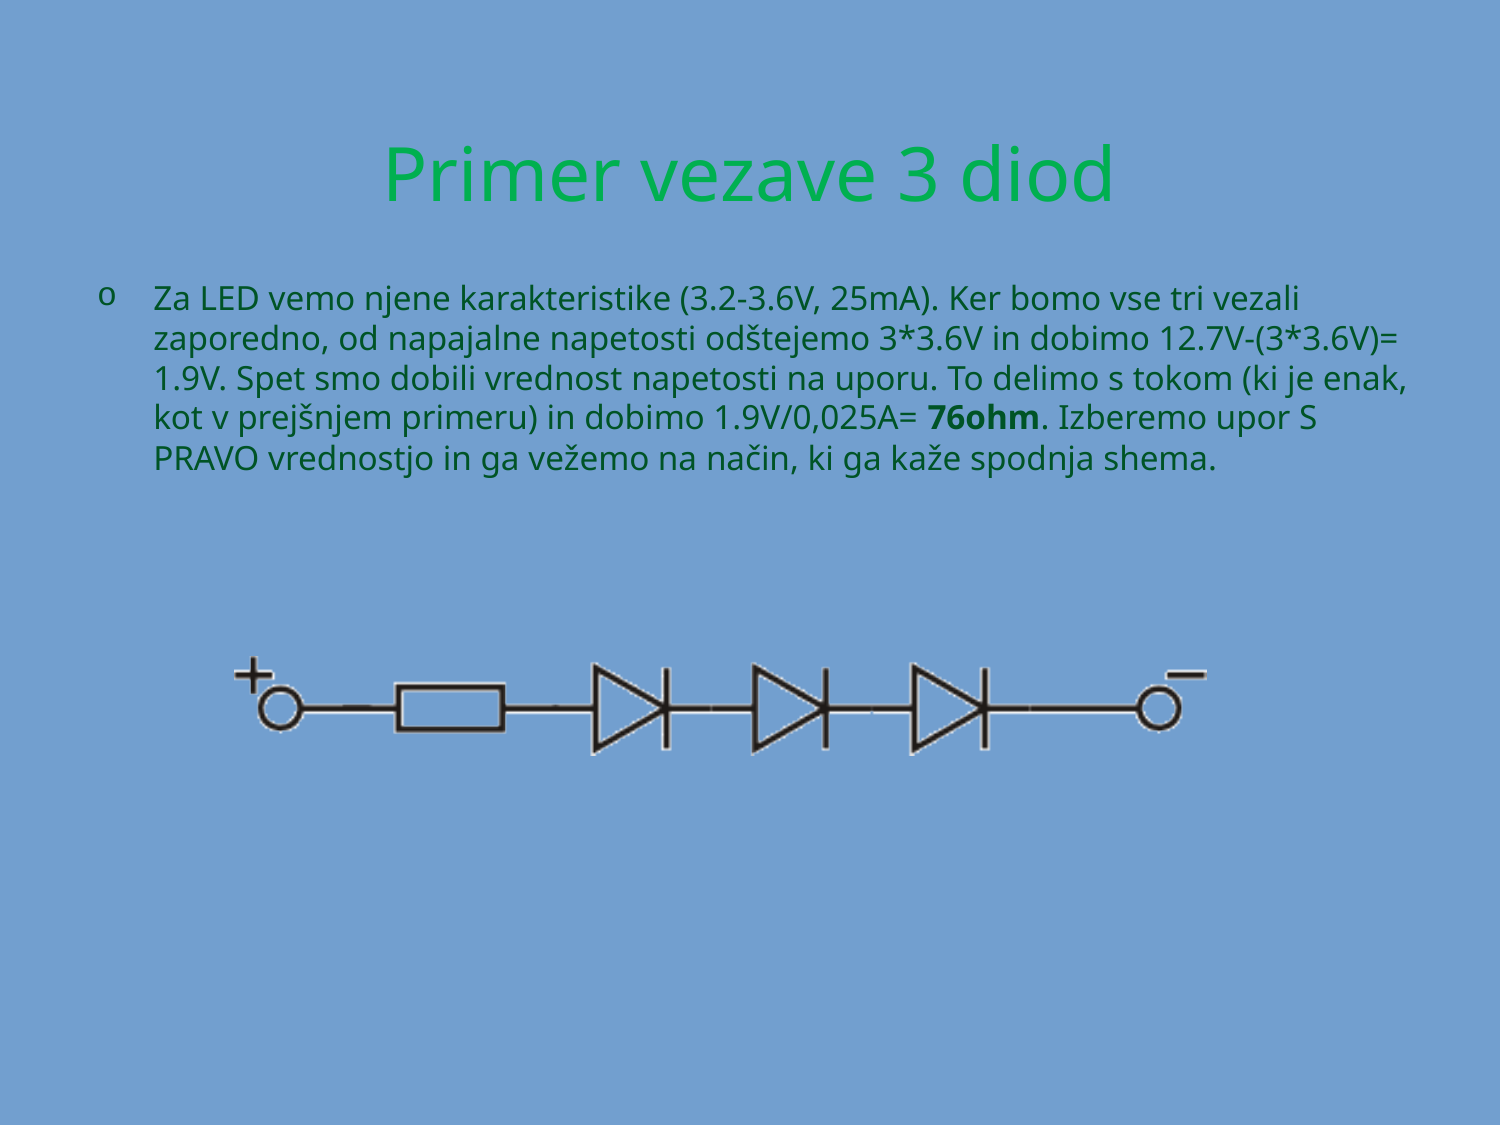

# Primer vezave 3 diod
Za LED vemo njene karakteristike (3.2-3.6V, 25mA). Ker bomo vse tri vezali zaporedno, od napajalne napetosti odštejemo 3*3.6V in dobimo 12.7V-(3*3.6V)= 1.9V. Spet smo dobili vrednost napetosti na uporu. To delimo s tokom (ki je enak, kot v prejšnjem primeru) in dobimo 1.9V/0,025A= 76ohm. Izberemo upor S PRAVO vrednostjo in ga vežemo na način, ki ga kaže spodnja shema.